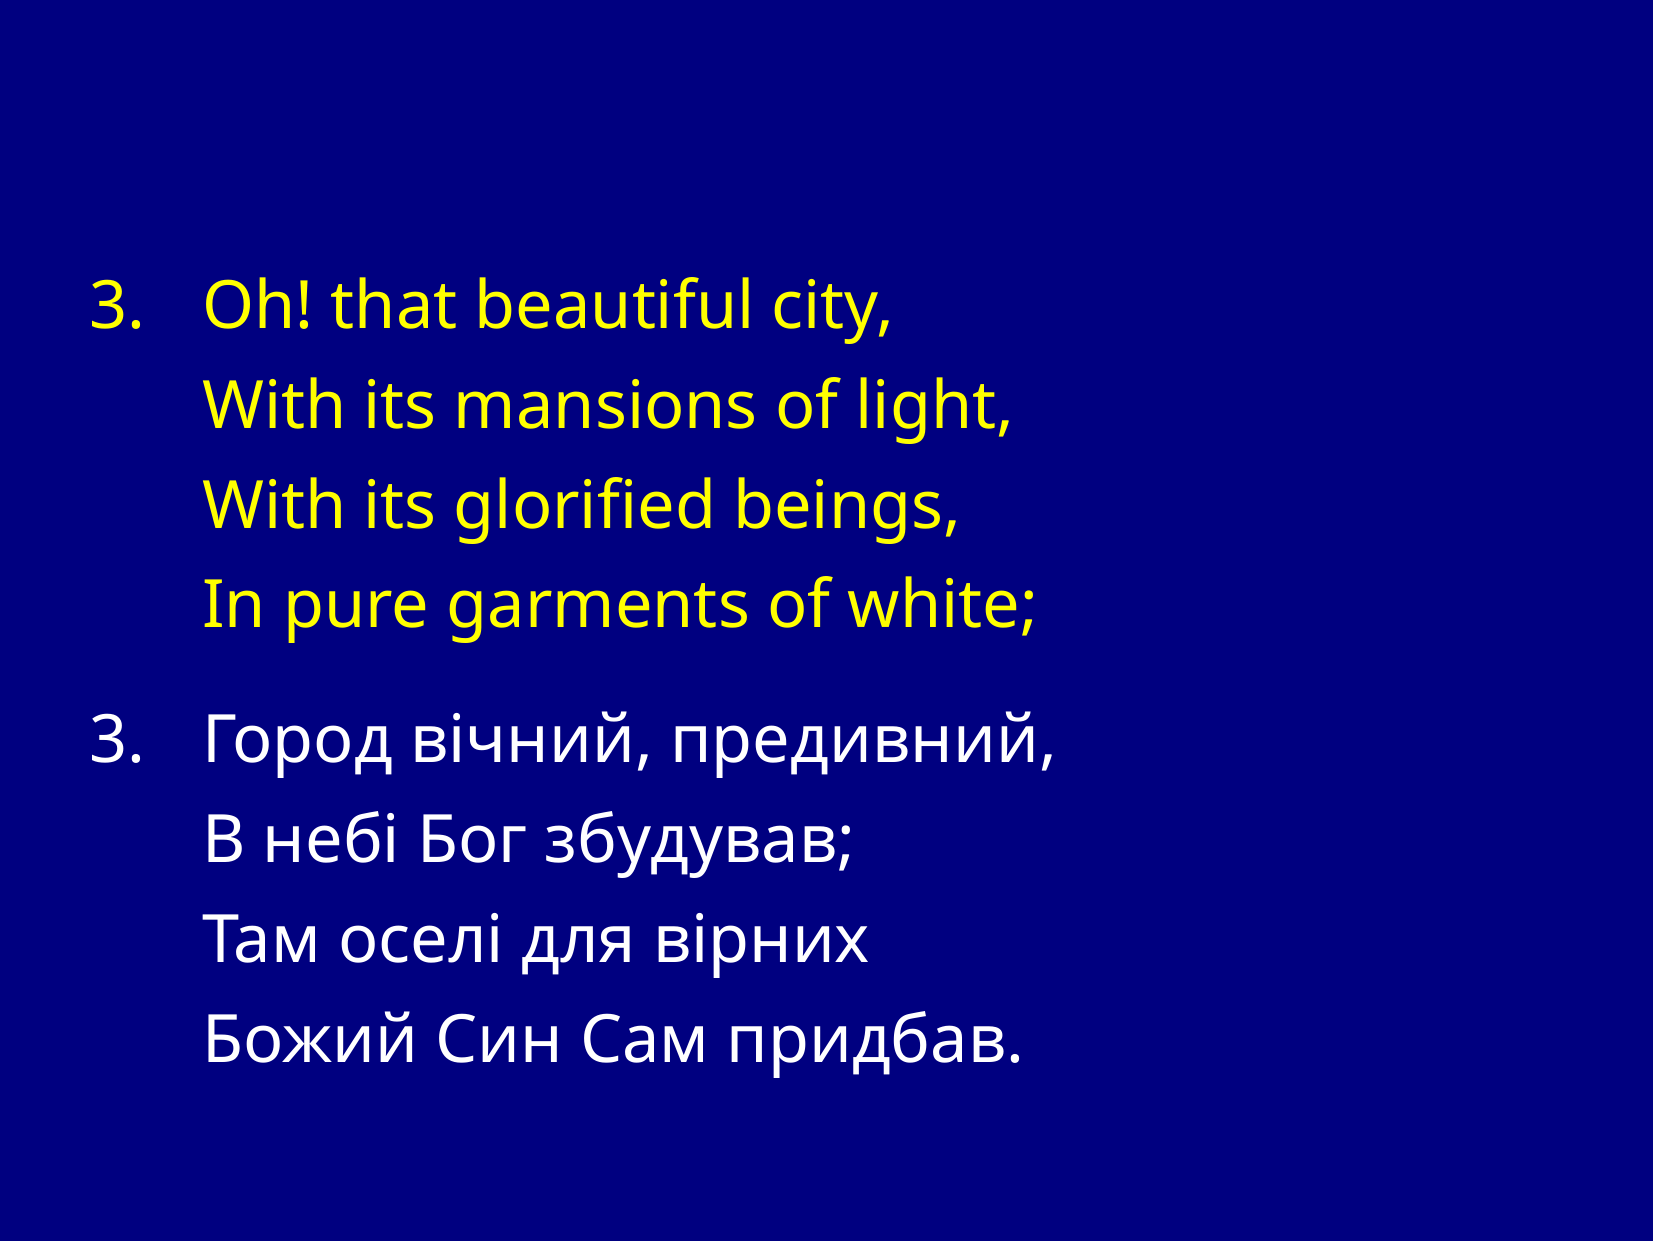

3.	Oh! that beautiful city,
	With its mansions of light,
	With its glorified beings,
	In pure garments of white;
3.	Город вічний, предивний,
	В небі Бог збудував;
	Там оселі для вірних
	Божий Син Сам придбав.